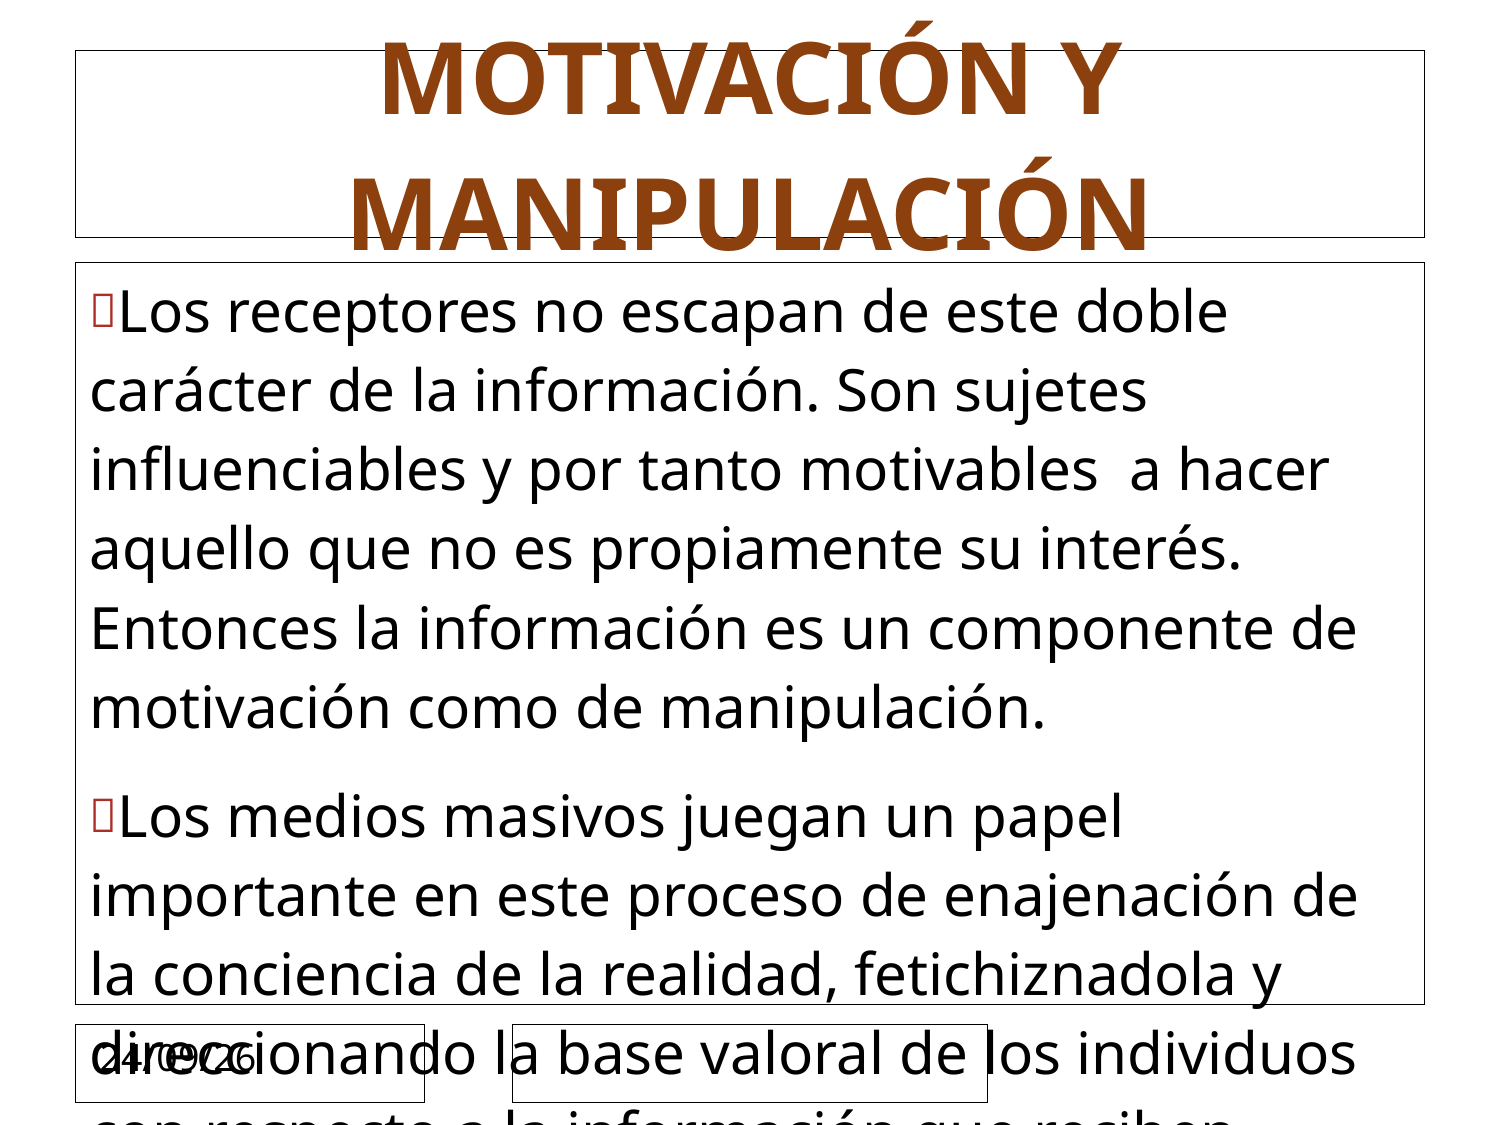

# MOTIVACIÓN Y MANIPULACIÓN
Los receptores no escapan de este doble carácter de la información. Son sujetes influenciables y por tanto motivables a hacer aquello que no es propiamente su interés. Entonces la información es un componente de motivación como de manipulación.
Los medios masivos juegan un papel importante en este proceso de enajenación de la conciencia de la realidad, fetichiznadola y direccionando la base valoral de los individuos con respecto a la información que reciben.